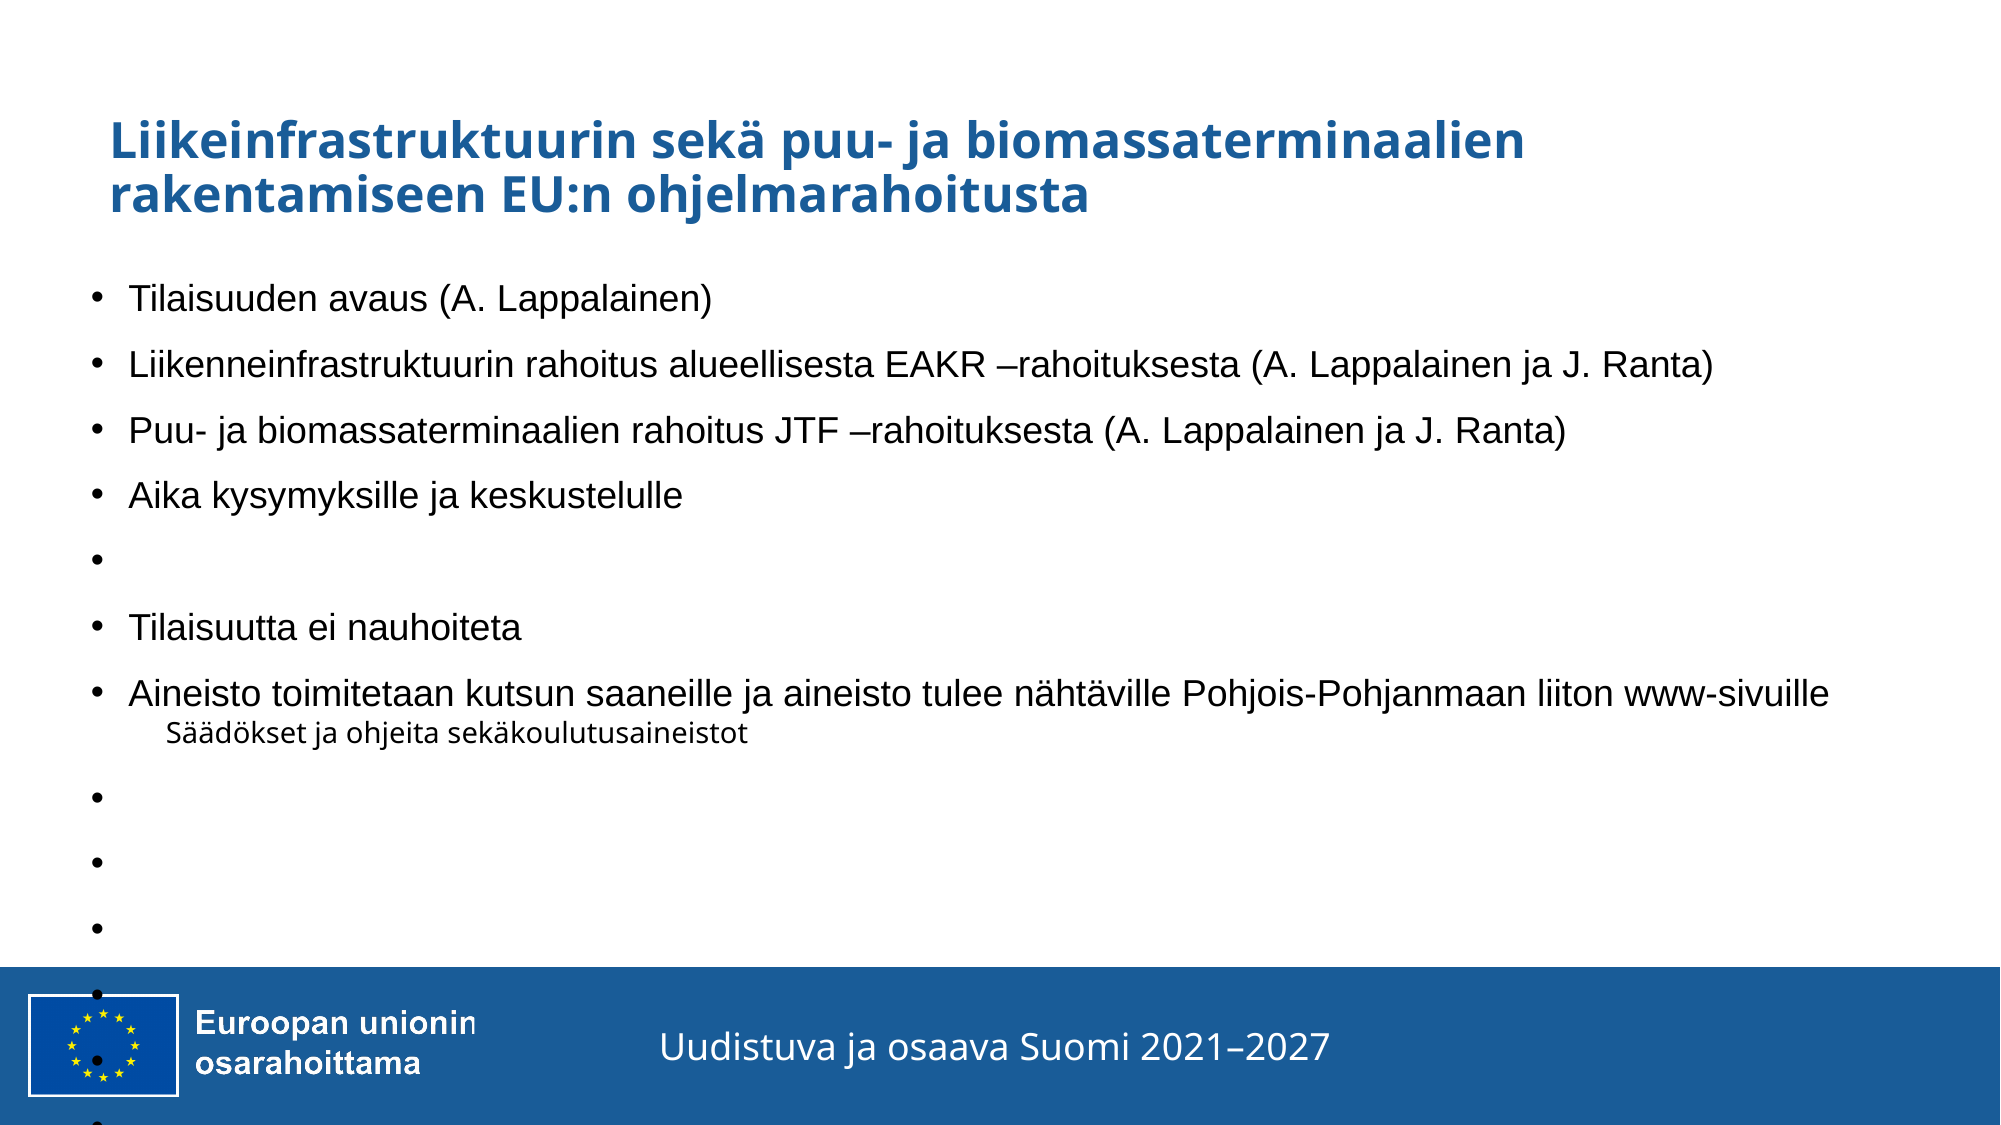

# Liikeinfrastruktuurin sekä puu- ja biomassaterminaalien rakentamiseen EU:n ohjelmarahoitusta
Tilaisuuden avaus (A. Lappalainen)
Liikenneinfrastruktuurin rahoitus alueellisesta EAKR –rahoituksesta (A. Lappalainen ja J. Ranta)
Puu- ja biomassaterminaalien rahoitus JTF –rahoituksesta (A. Lappalainen ja J. Ranta)
Aika kysymyksille ja keskustelulle
Tilaisuutta ei nauhoiteta
Aineisto toimitetaan kutsun saaneille ja aineisto tulee nähtäville Pohjois-Pohjanmaan liiton www-sivuille Säädökset ja ohjeita sekäkoulutusaineistot